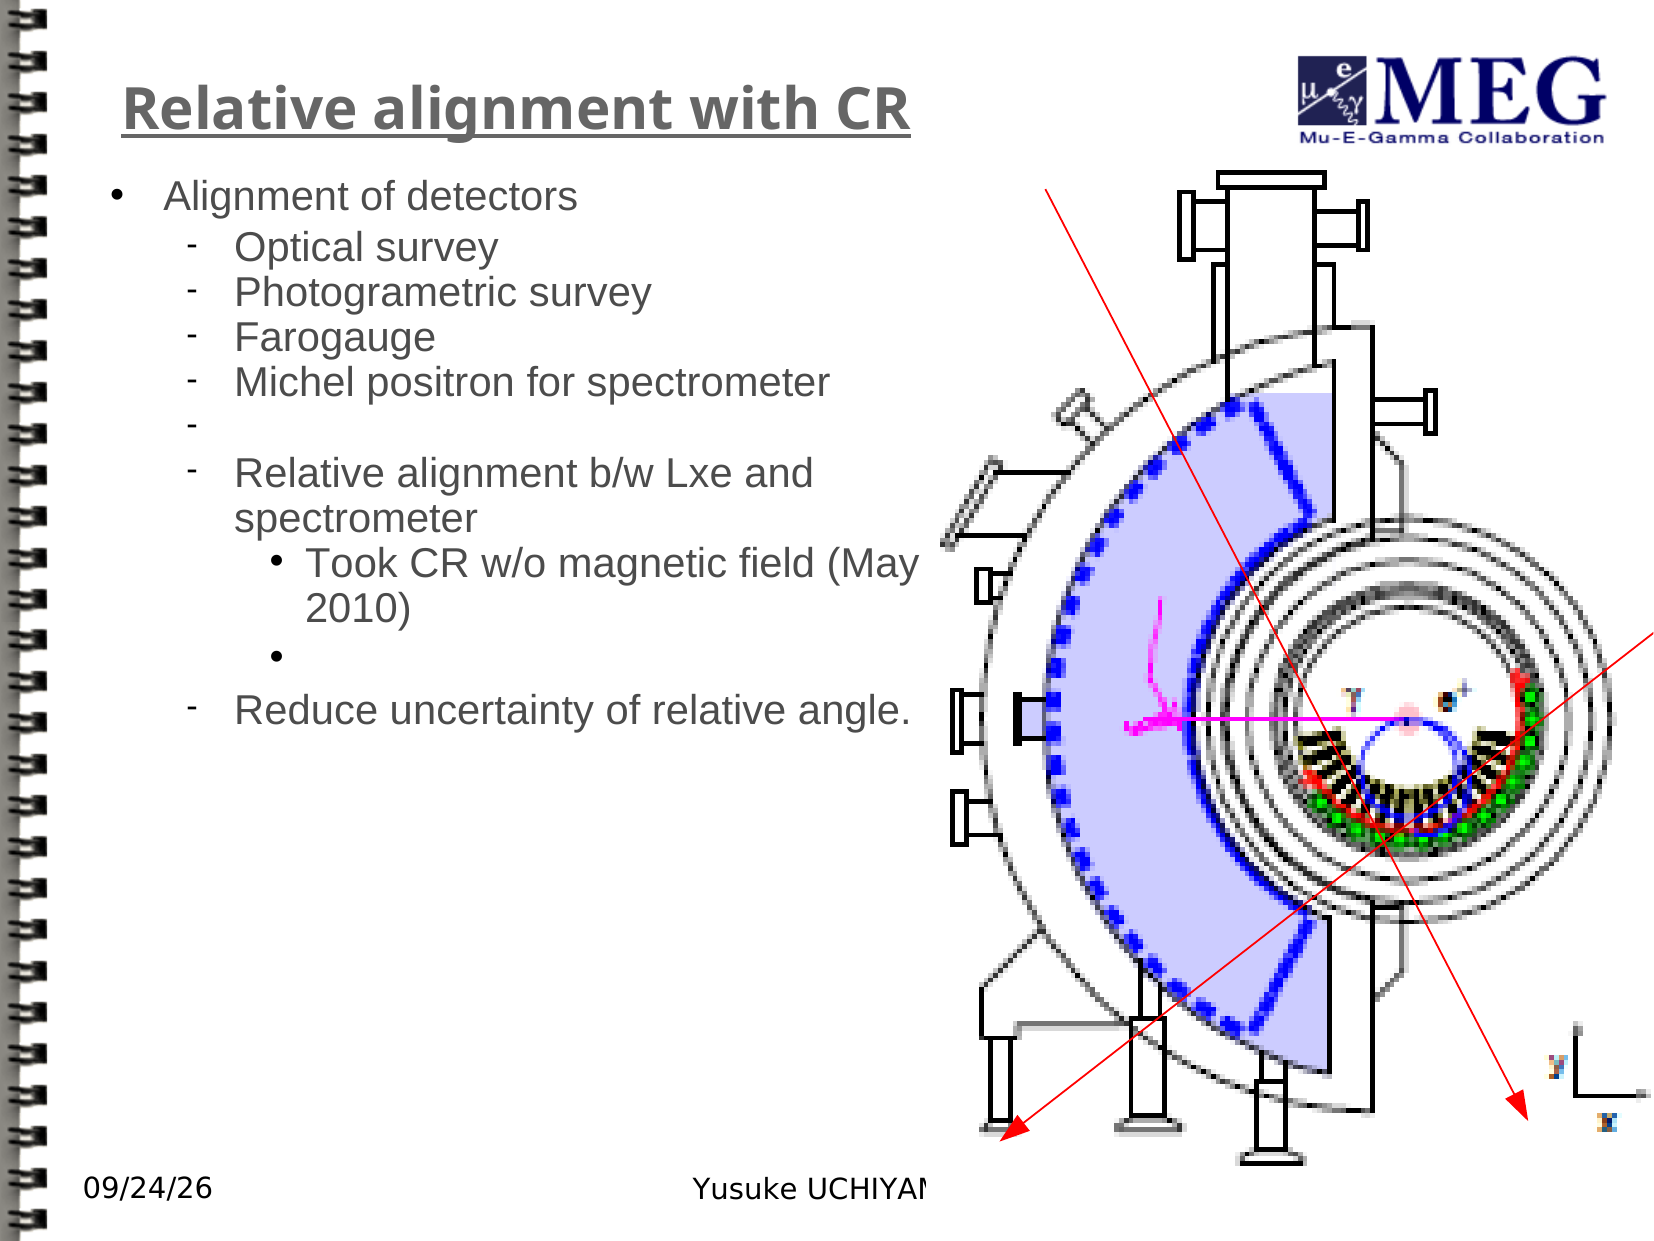

# Relative alignment with CR
Alignment of detectors
Optical survey
Photogrametric survey
Farogauge
Michel positron for spectrometer
Relative alignment b/w Lxe and spectrometer
Took CR w/o magnetic field (May 2010)
Reduce uncertainty of relative angle.
26
Yusuke UCHIYAMA